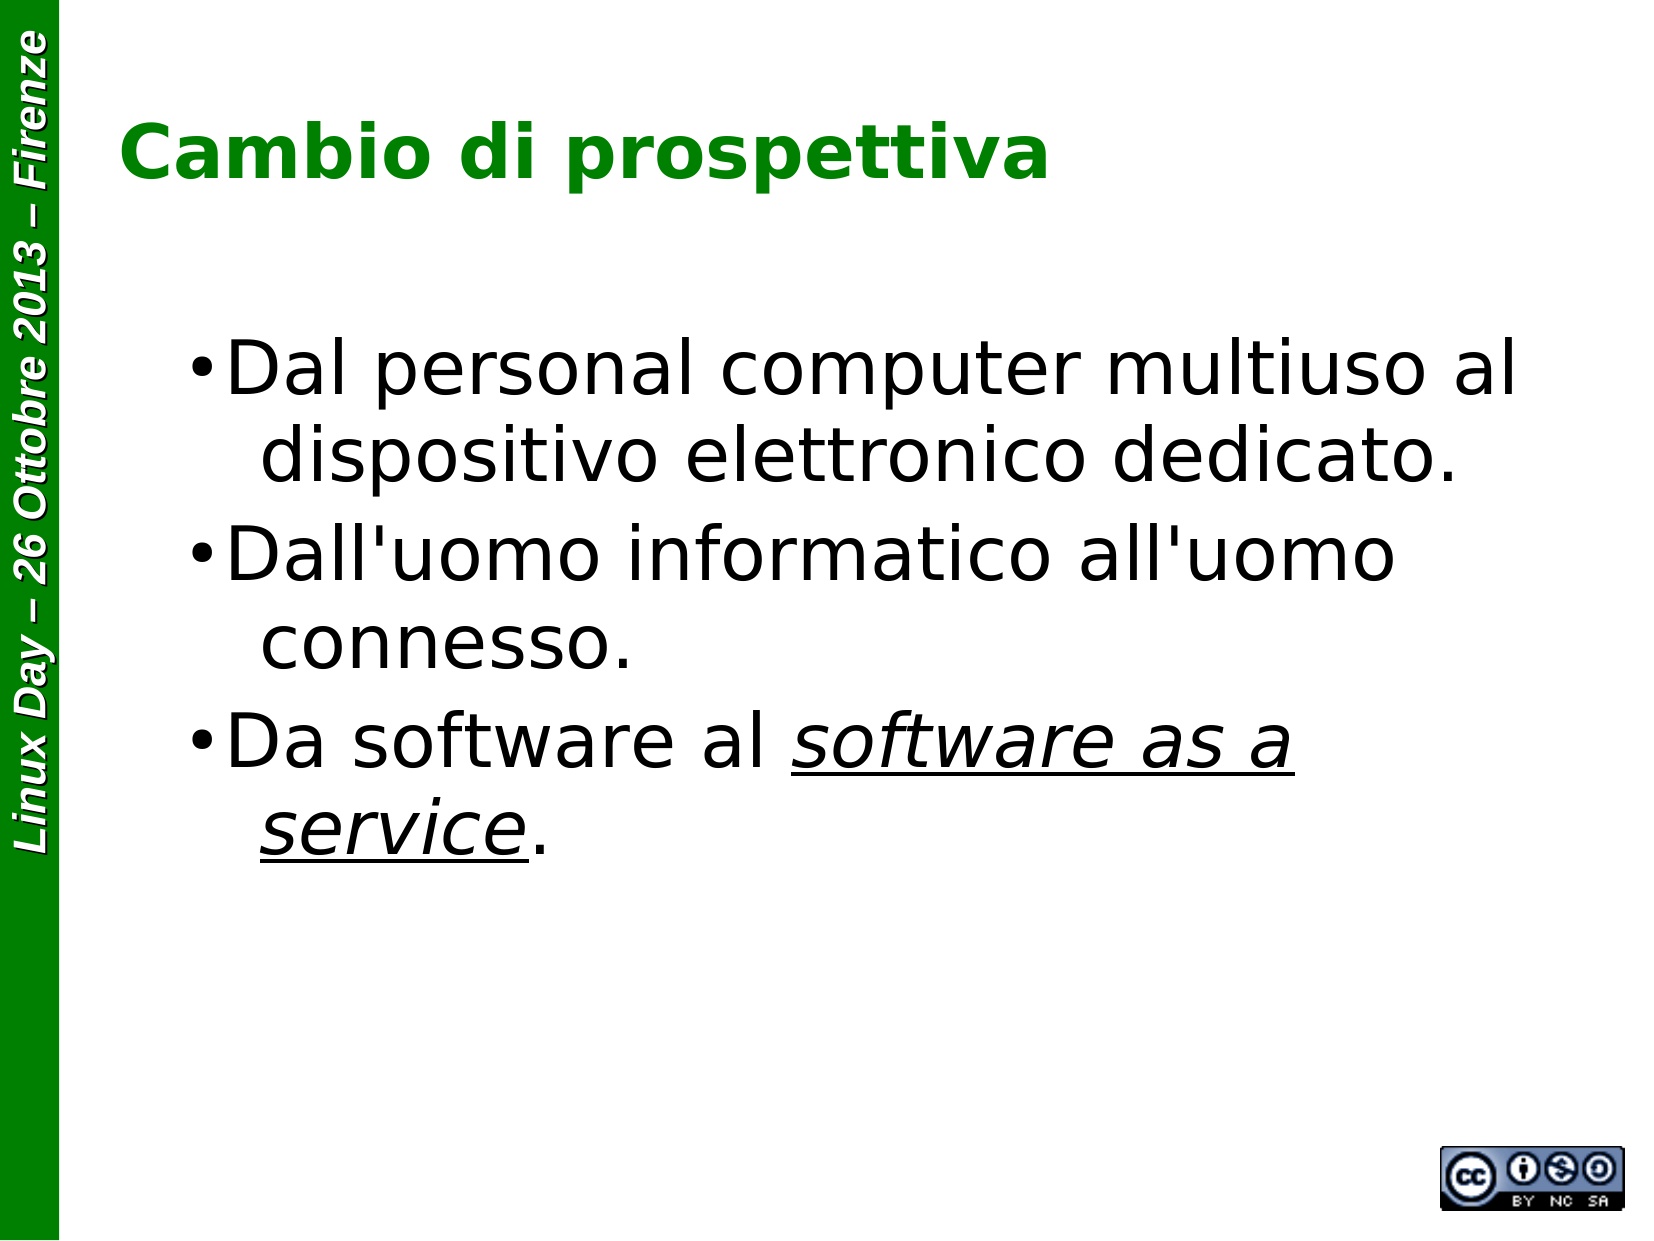

# Cambio di prospettiva
Dal personal computer multiuso al dispositivo elettronico dedicato.
Dall'uomo informatico all'uomo connesso.
Da software al software as a service.